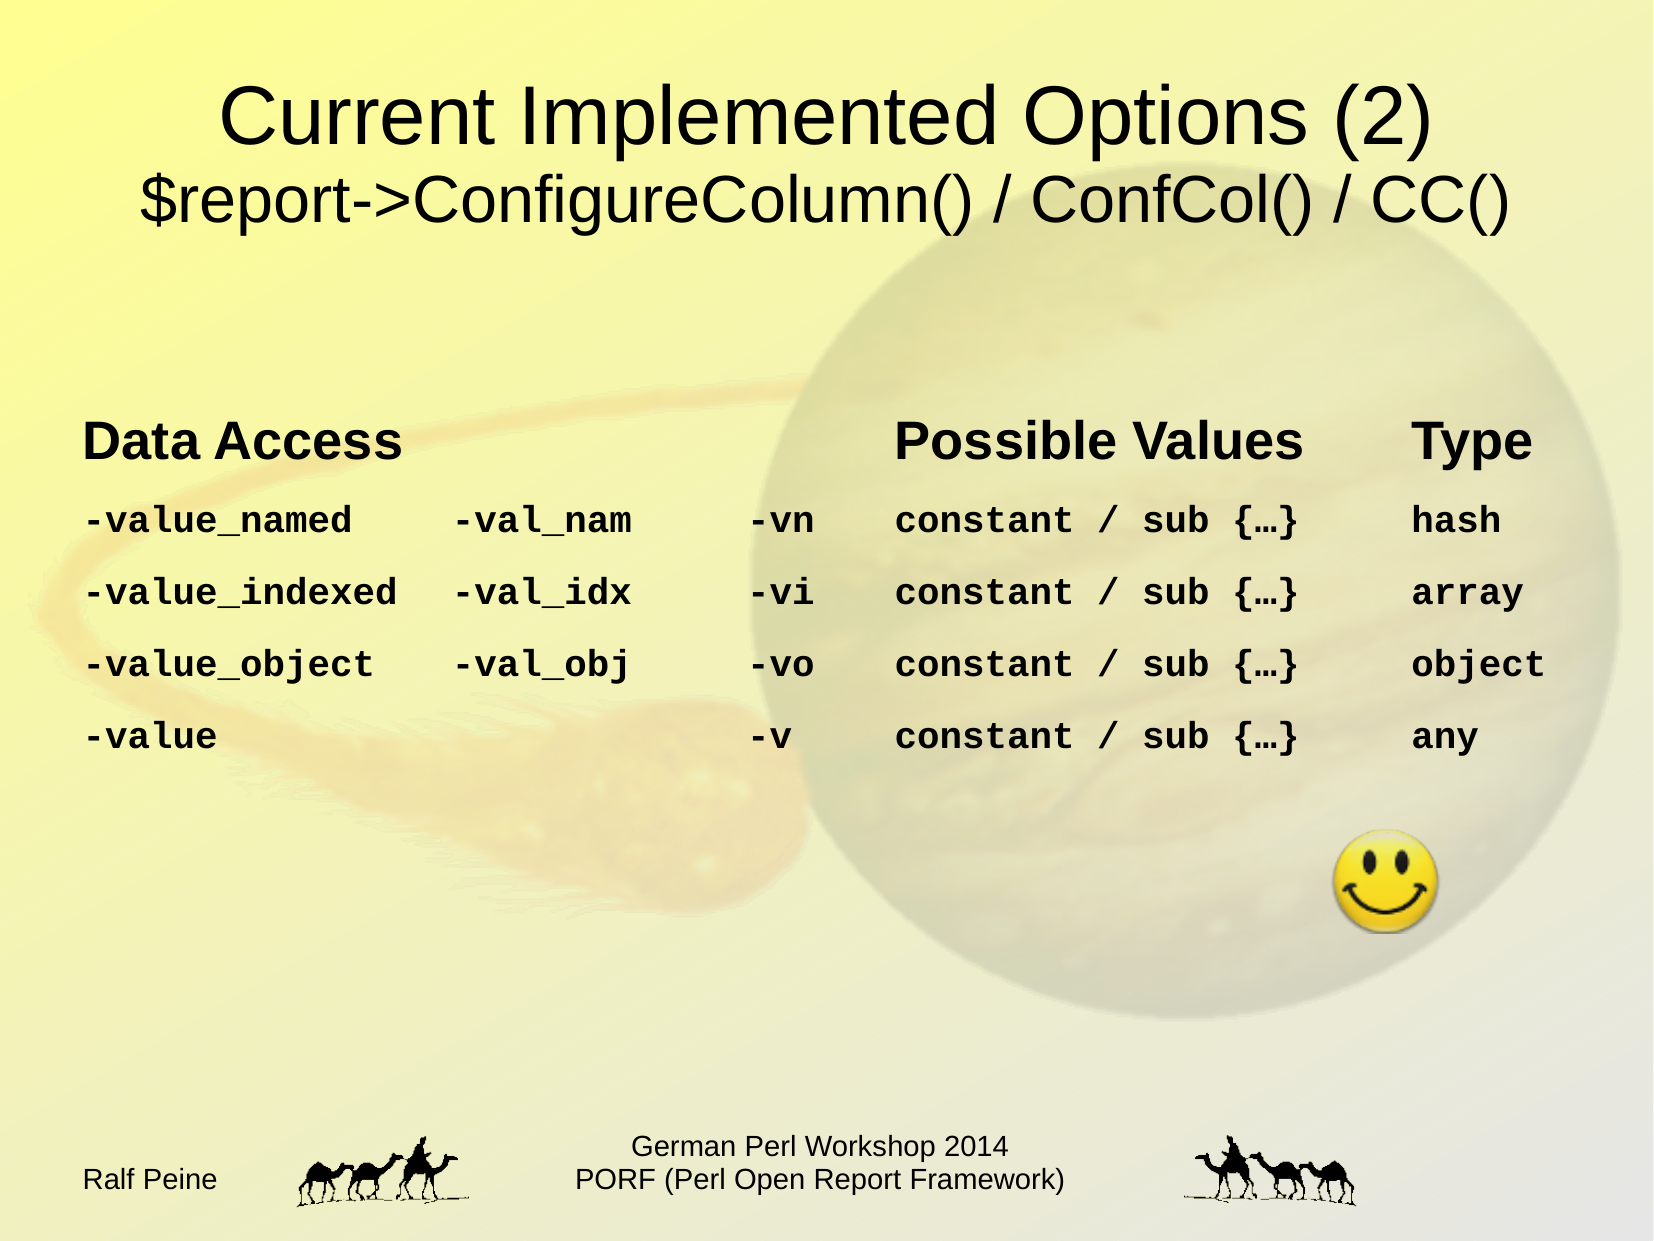

# Current Implemented Options (2) $report->ConfigureColumn() / ConfCol() / CC()
Data Access							Possible Values		Type
-value_named		-val_nam		-vn		constant / sub {…}		hash
-value_indexed	-val_idx		-vi		constant / sub {…}		array
-value_object		-val_obj		-vo		constant / sub {…}		object
-value								-v		constant / sub {…}		any